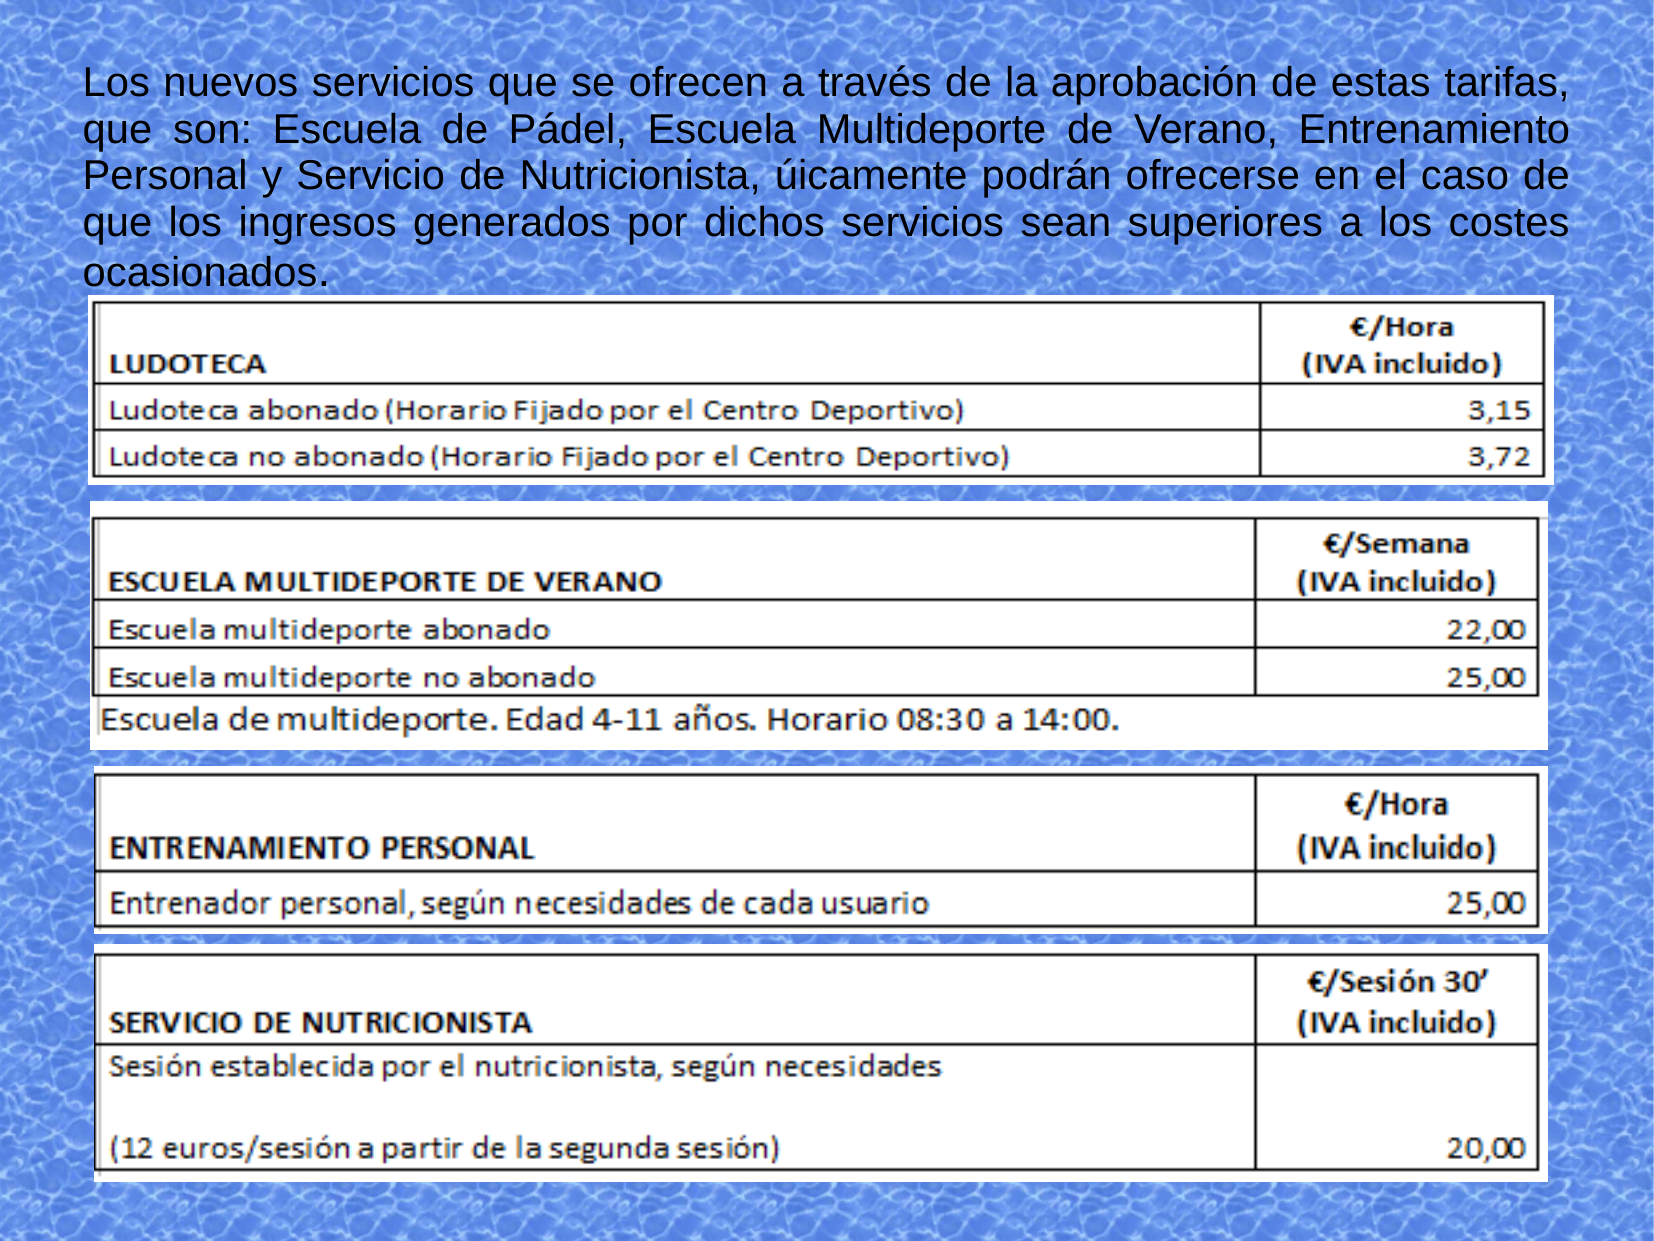

# Los nuevos servicios que se ofrecen a través de la aprobación de estas tarifas, que son: Escuela de Pádel, Escuela Multideporte de Verano, Entrenamiento Personal y Servicio de Nutricionista, úicamente podrán ofrecerse en el caso de que los ingresos generados por dichos servicios sean superiores a los costes ocasionados.